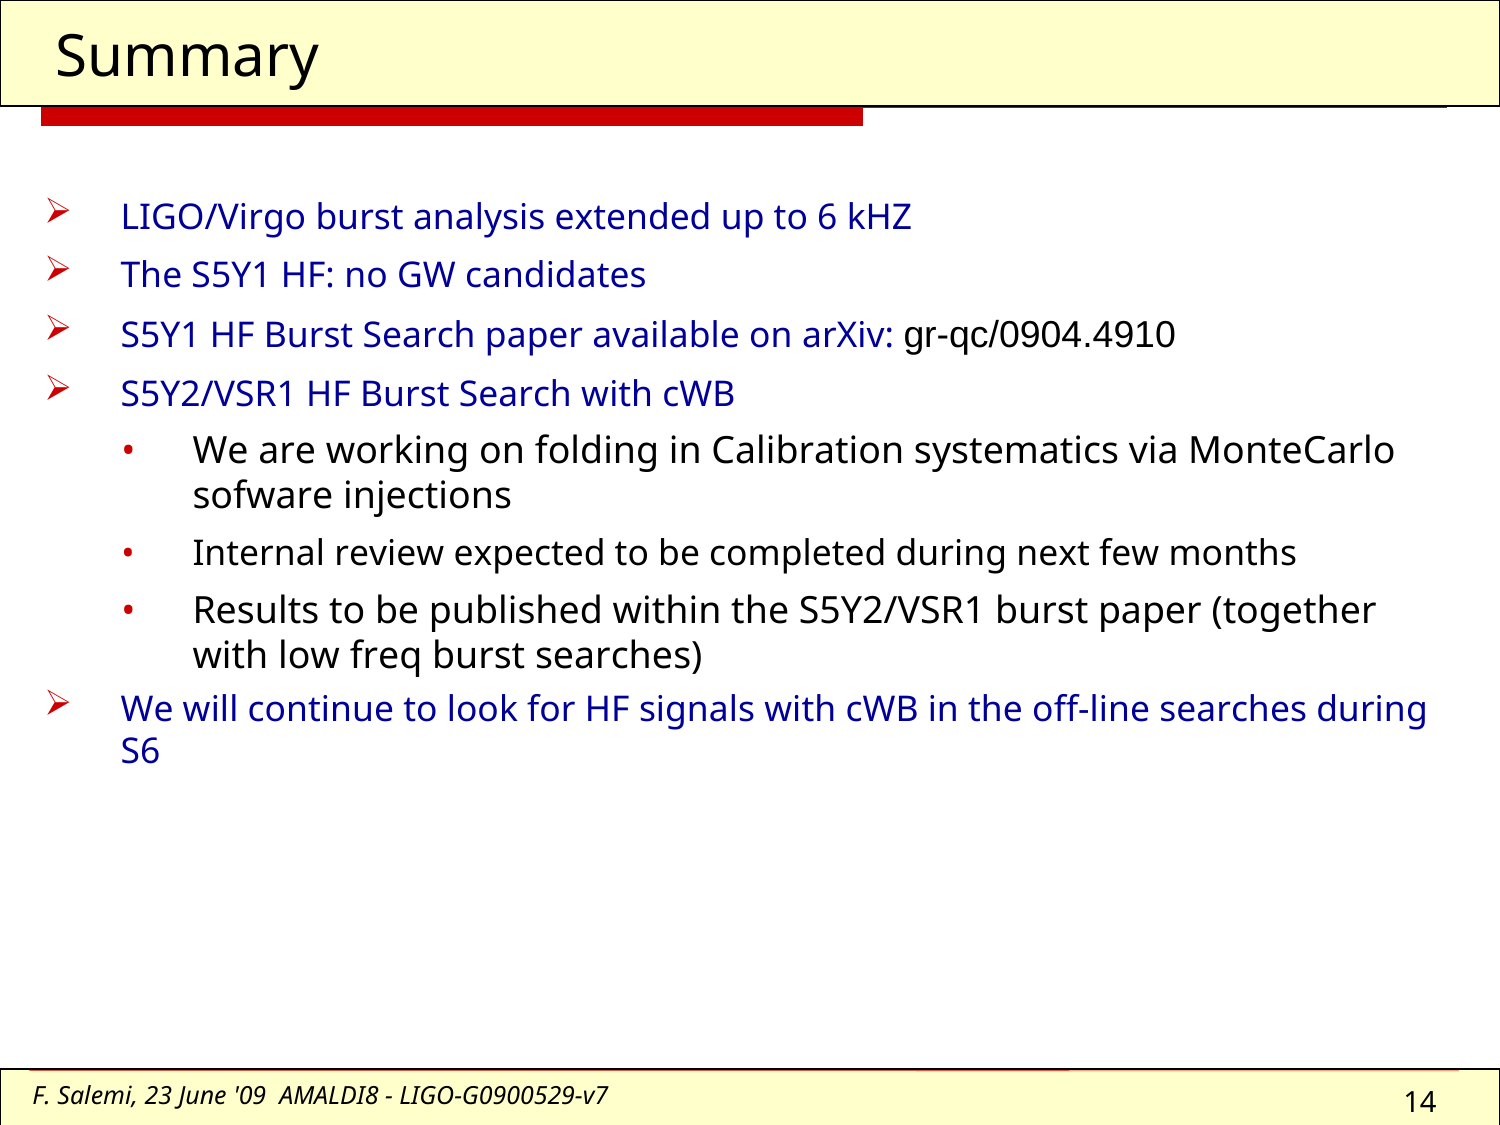

# Summary
LIGO/Virgo burst analysis extended up to 6 kHZ
The S5Y1 HF: no GW candidates
S5Y1 HF Burst Search paper available on arXiv: gr-qc/0904.4910
S5Y2/VSR1 HF Burst Search with cWB
We are working on folding in Calibration systematics via MonteCarlo sofware injections
Internal review expected to be completed during next few months
Results to be published within the S5Y2/VSR1 burst paper (together with low freq burst searches)
We will continue to look for HF signals with cWB in the off-line searches during S6
M. Drago, f2f Orsay, Jun 2008
14